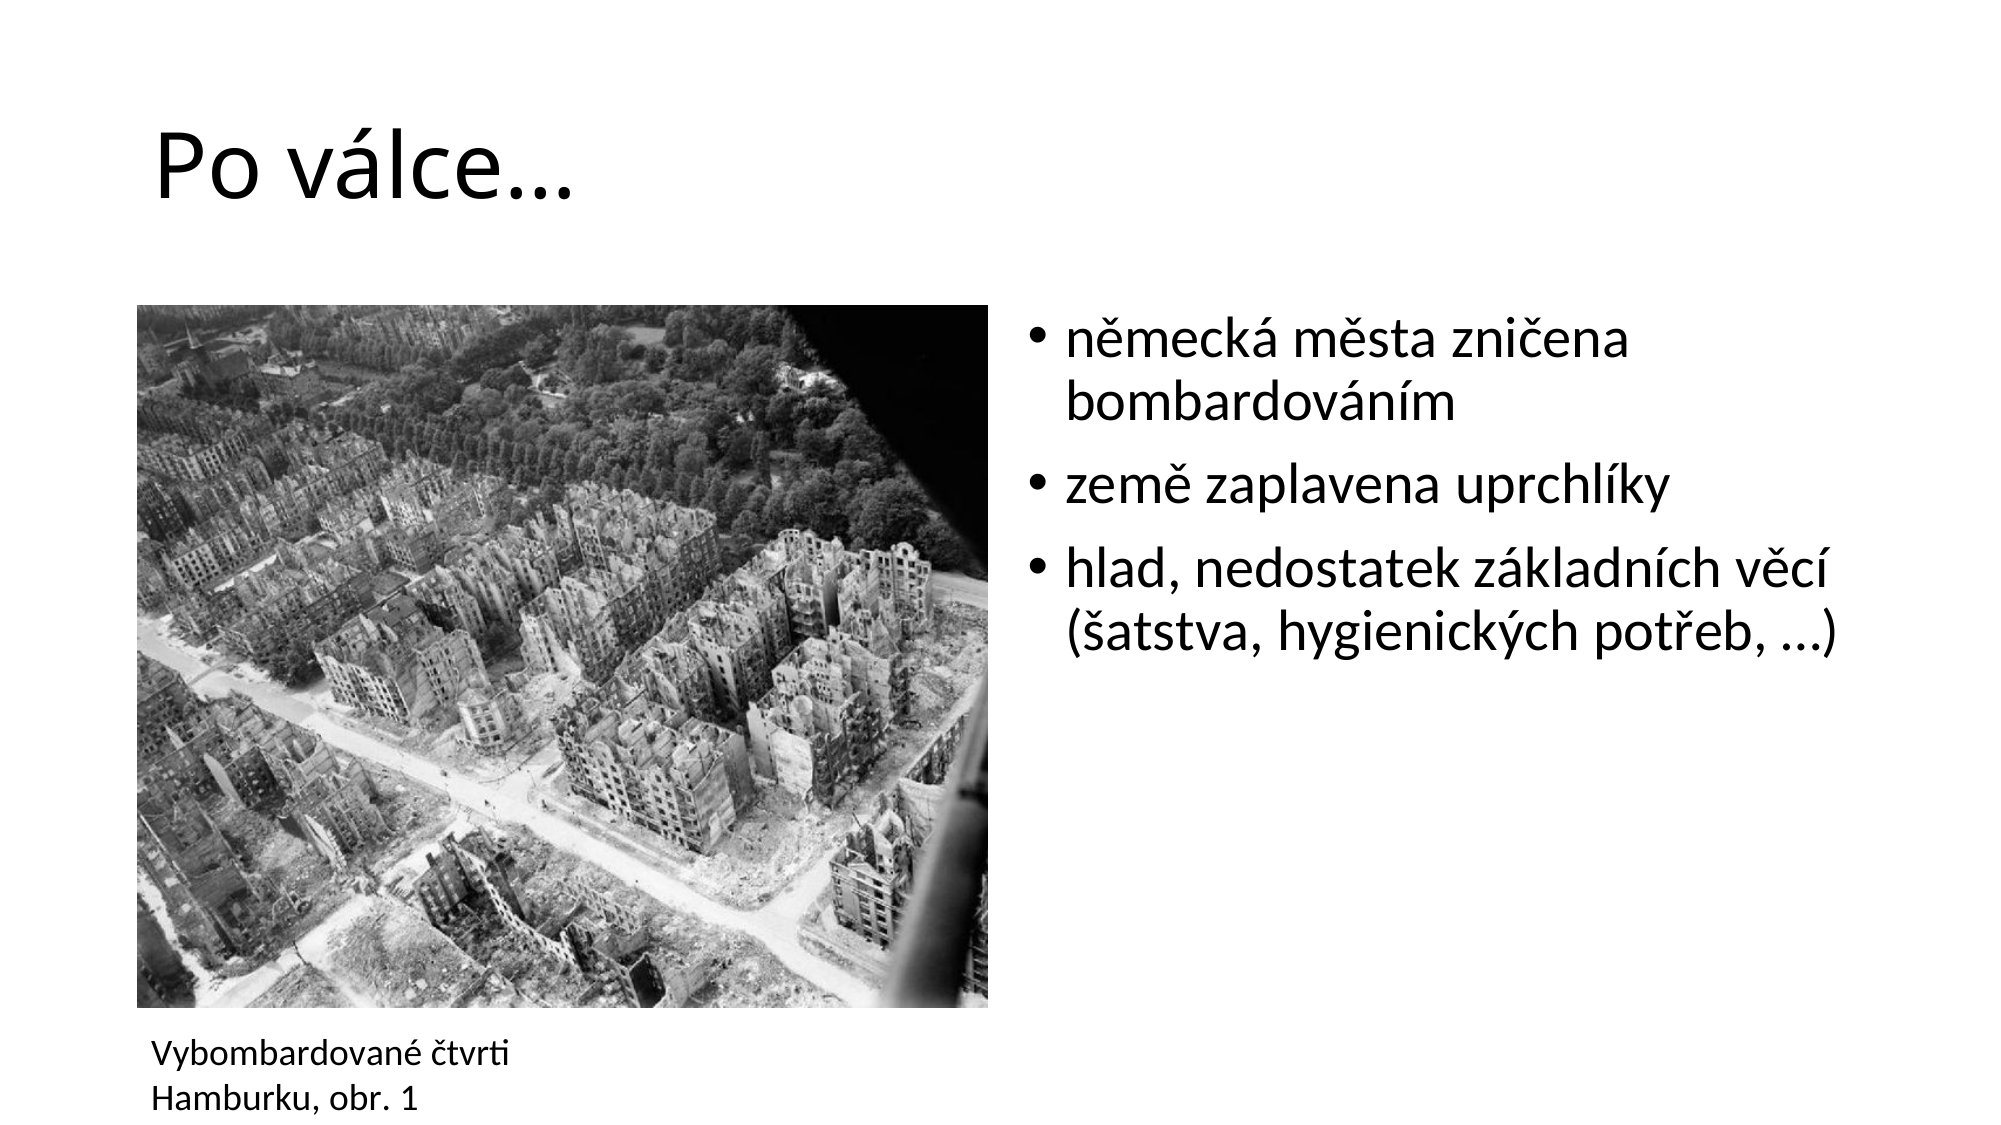

# Po válce…
německá města zničena bombardováním
země zaplavena uprchlíky
hlad, nedostatek základních věcí (šatstva, hygienických potřeb, …)
Vybombardované čtvrti Hamburku, obr. 1